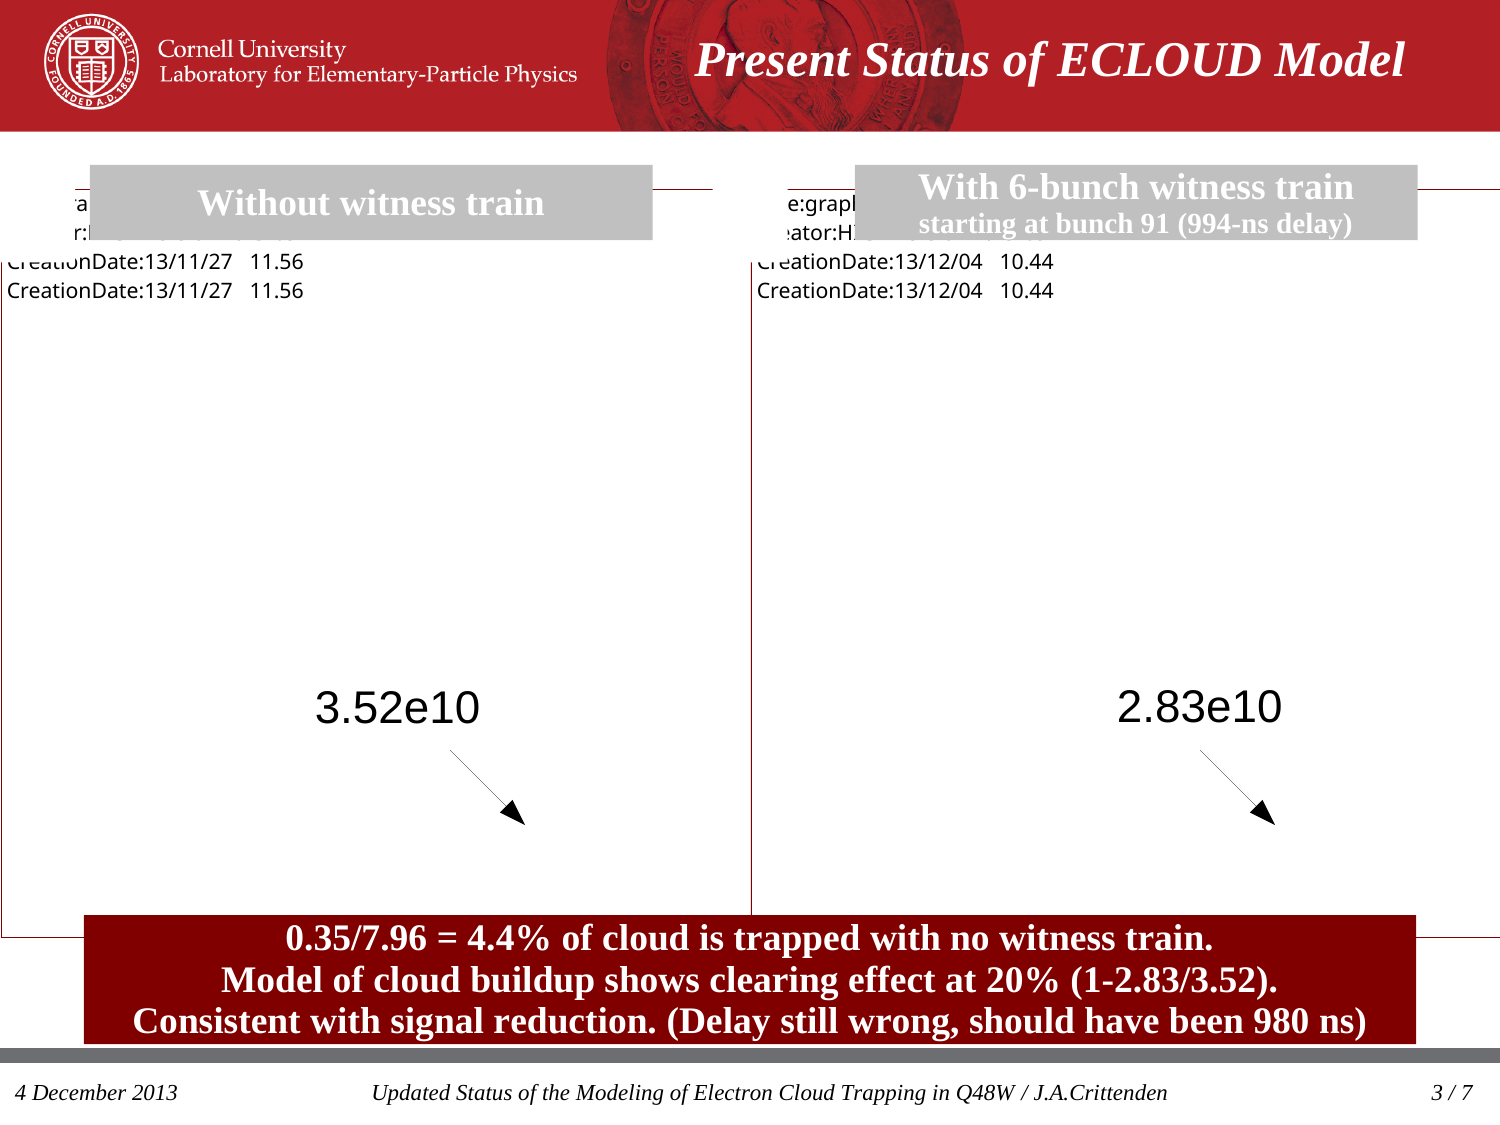

# Present Status of ECLOUD Model
Without witness train
With 6-bunch witness train
starting at bunch 91 (994-ns delay)
2.83e10
3.52e10
0.35/7.96 = 4.4% of cloud is trapped with no witness train.
Model of cloud buildup shows clearing effect at 20% (1-2.83/3.52).
Consistent with signal reduction. (Delay still wrong, should have been 980 ns)